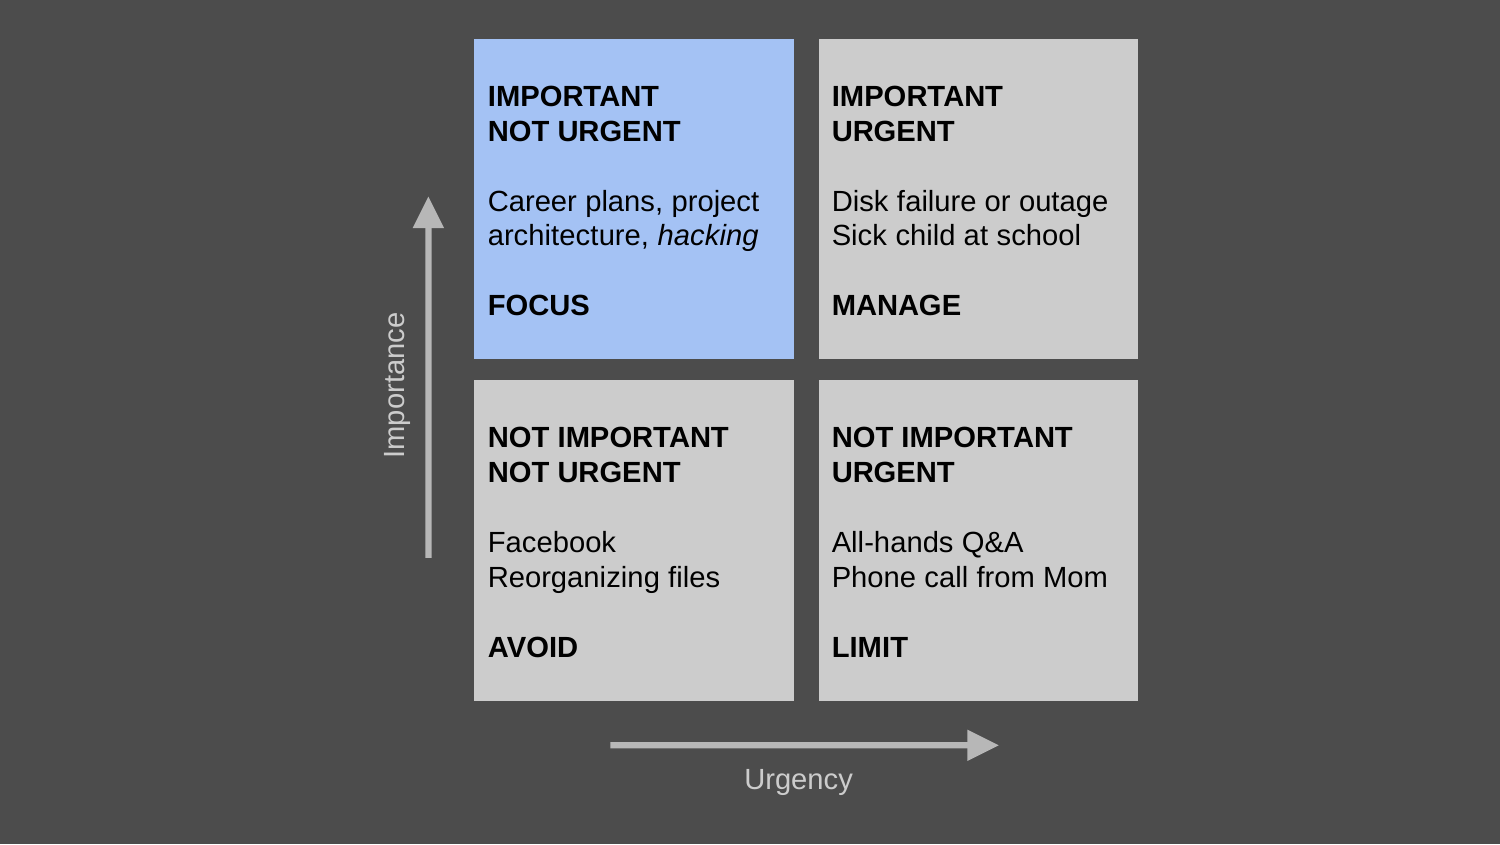

IMPORTANT
NOT URGENT
Career plans, project architecture, hacking
FOCUS
IMPORTANT
URGENT
Disk failure or outage
Sick child at school
MANAGE
Importance
NOT IMPORTANT
NOT URGENT
Facebook
Reorganizing files
AVOID
NOT IMPORTANT
URGENT
All-hands Q&A
Phone call from Mom
LIMIT
Urgency